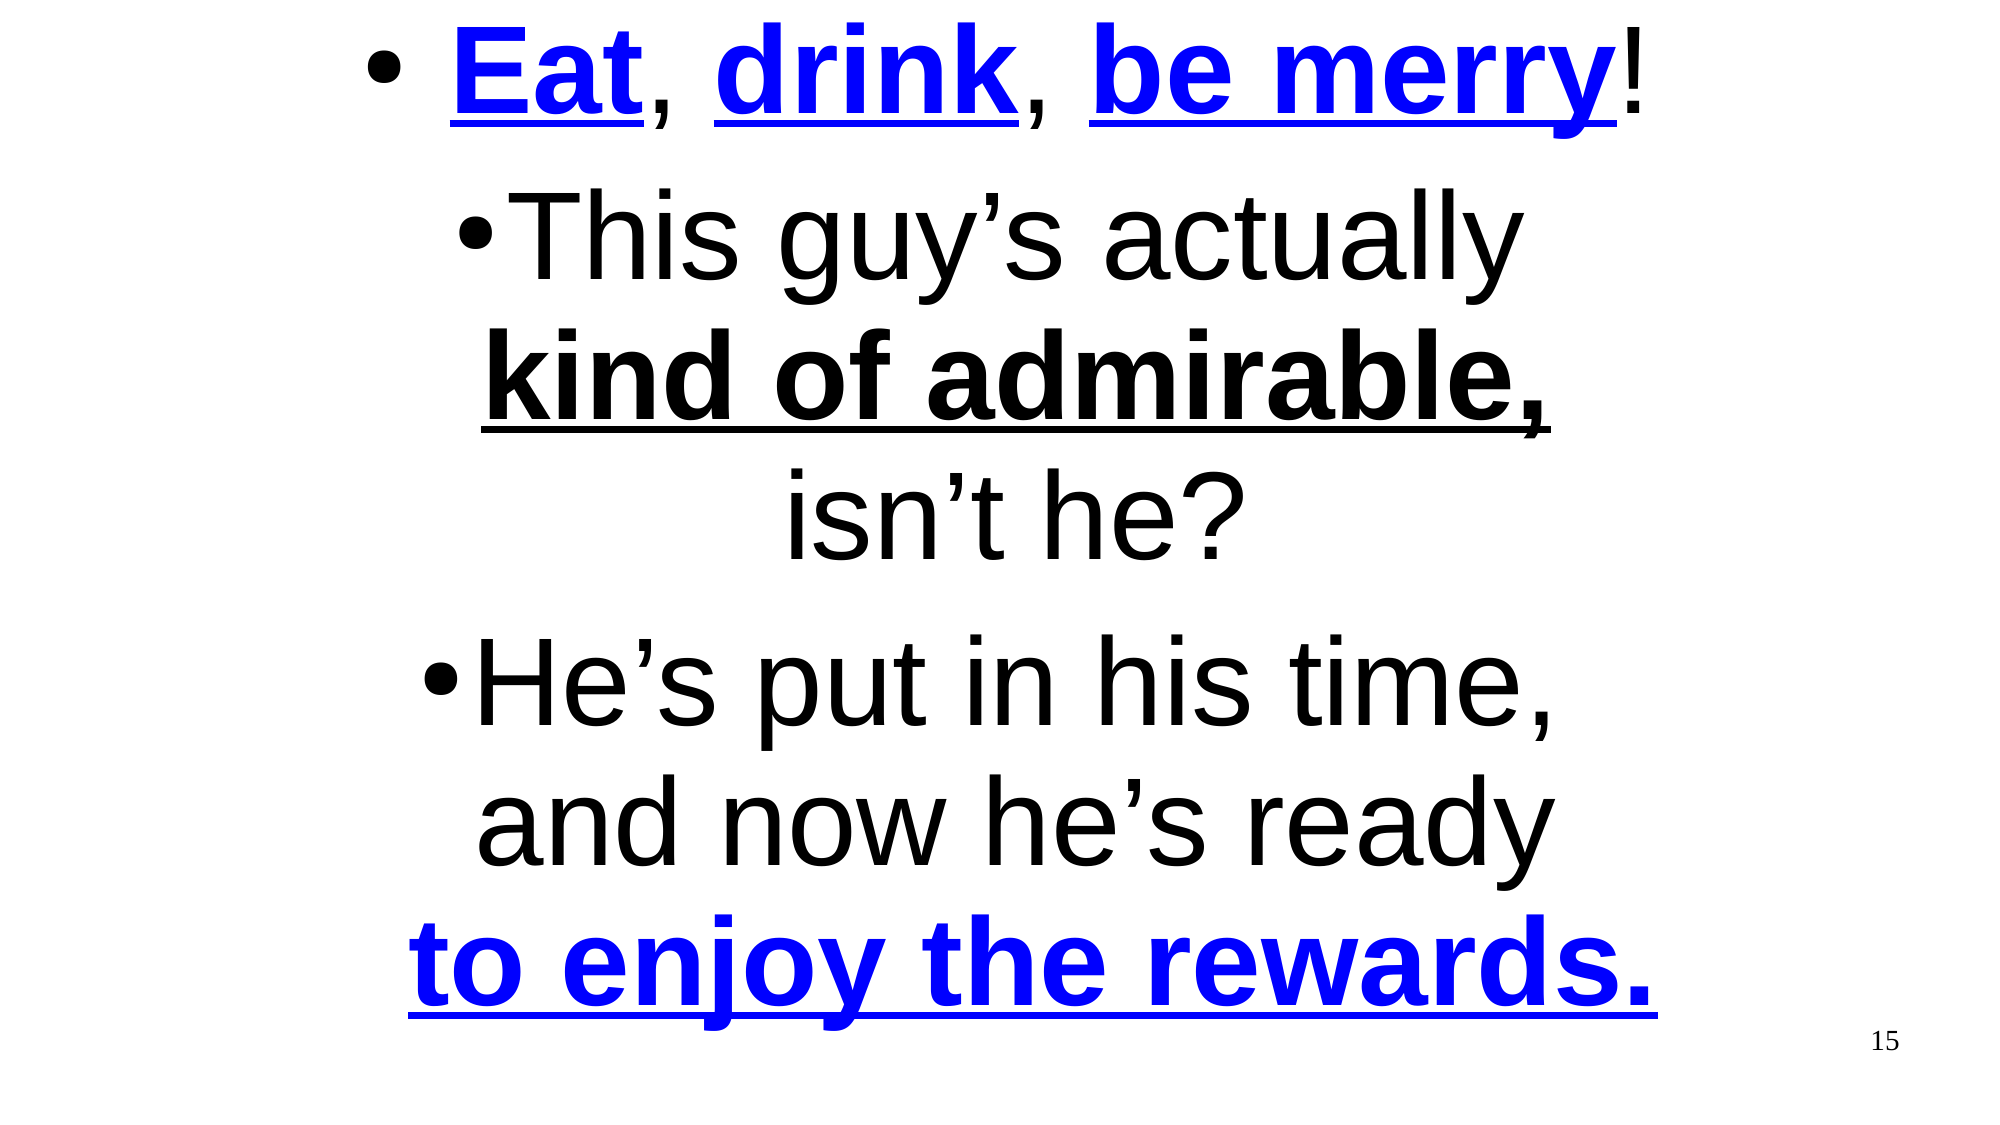

# Eat, drink, be merry!
This guy’s actually
kind of admirable,
isn’t he?
He’s put in his time,
and now he’s ready
to enjoy the rewards.
15